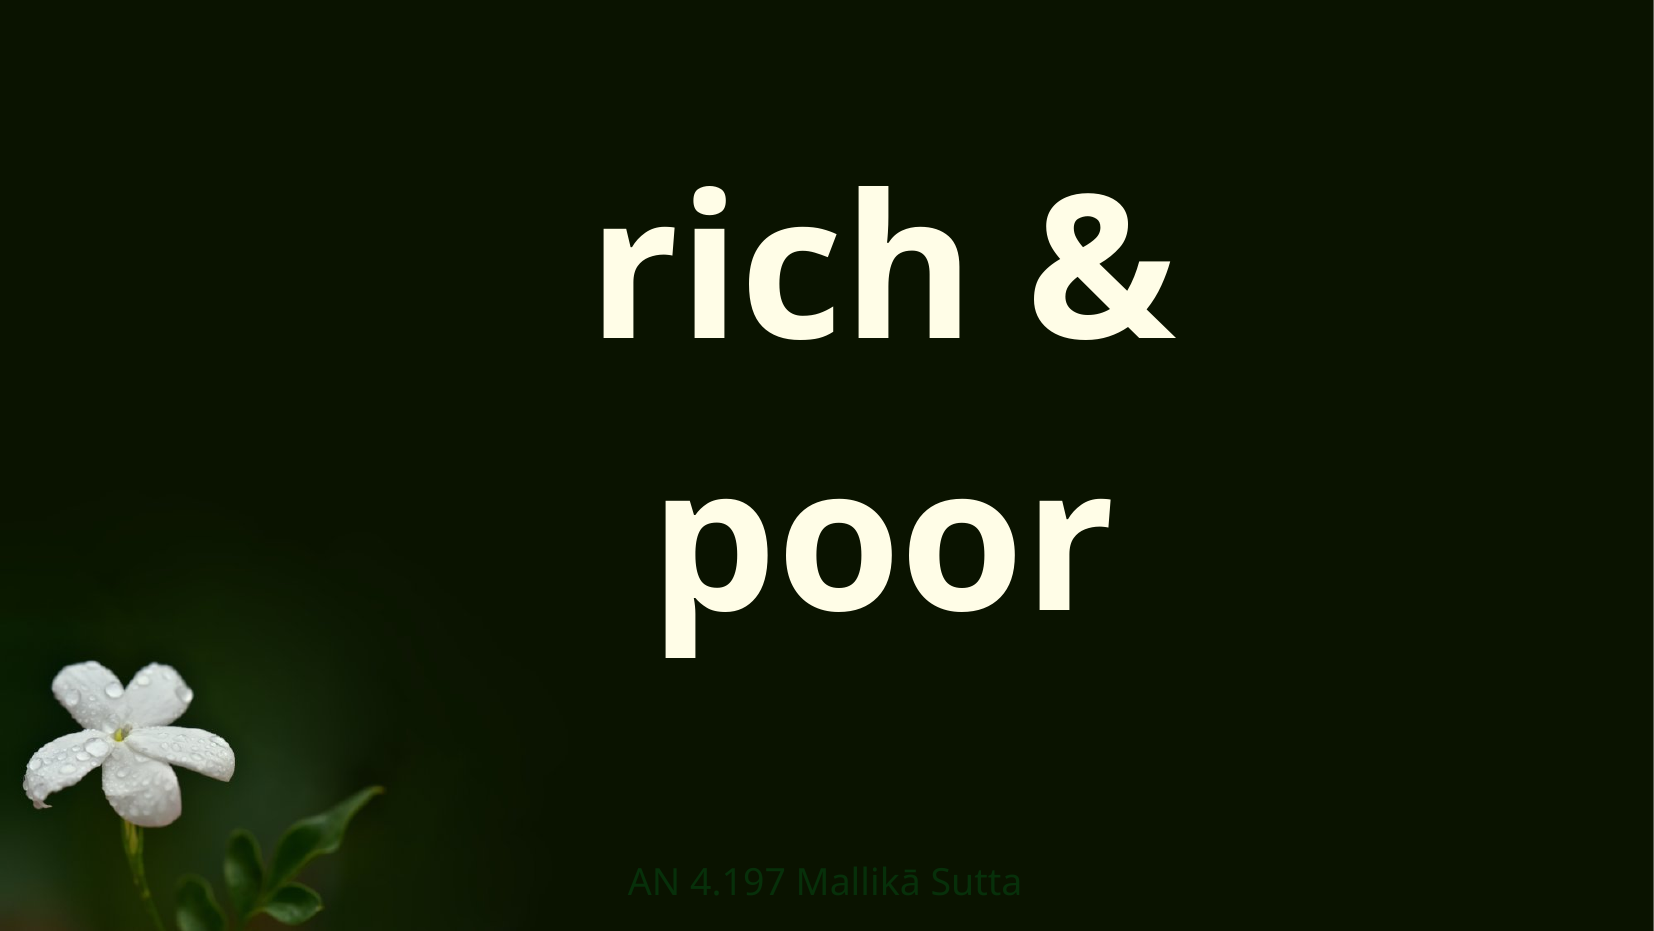

# rich &
poor
AN 4.197 Mallikā Sutta